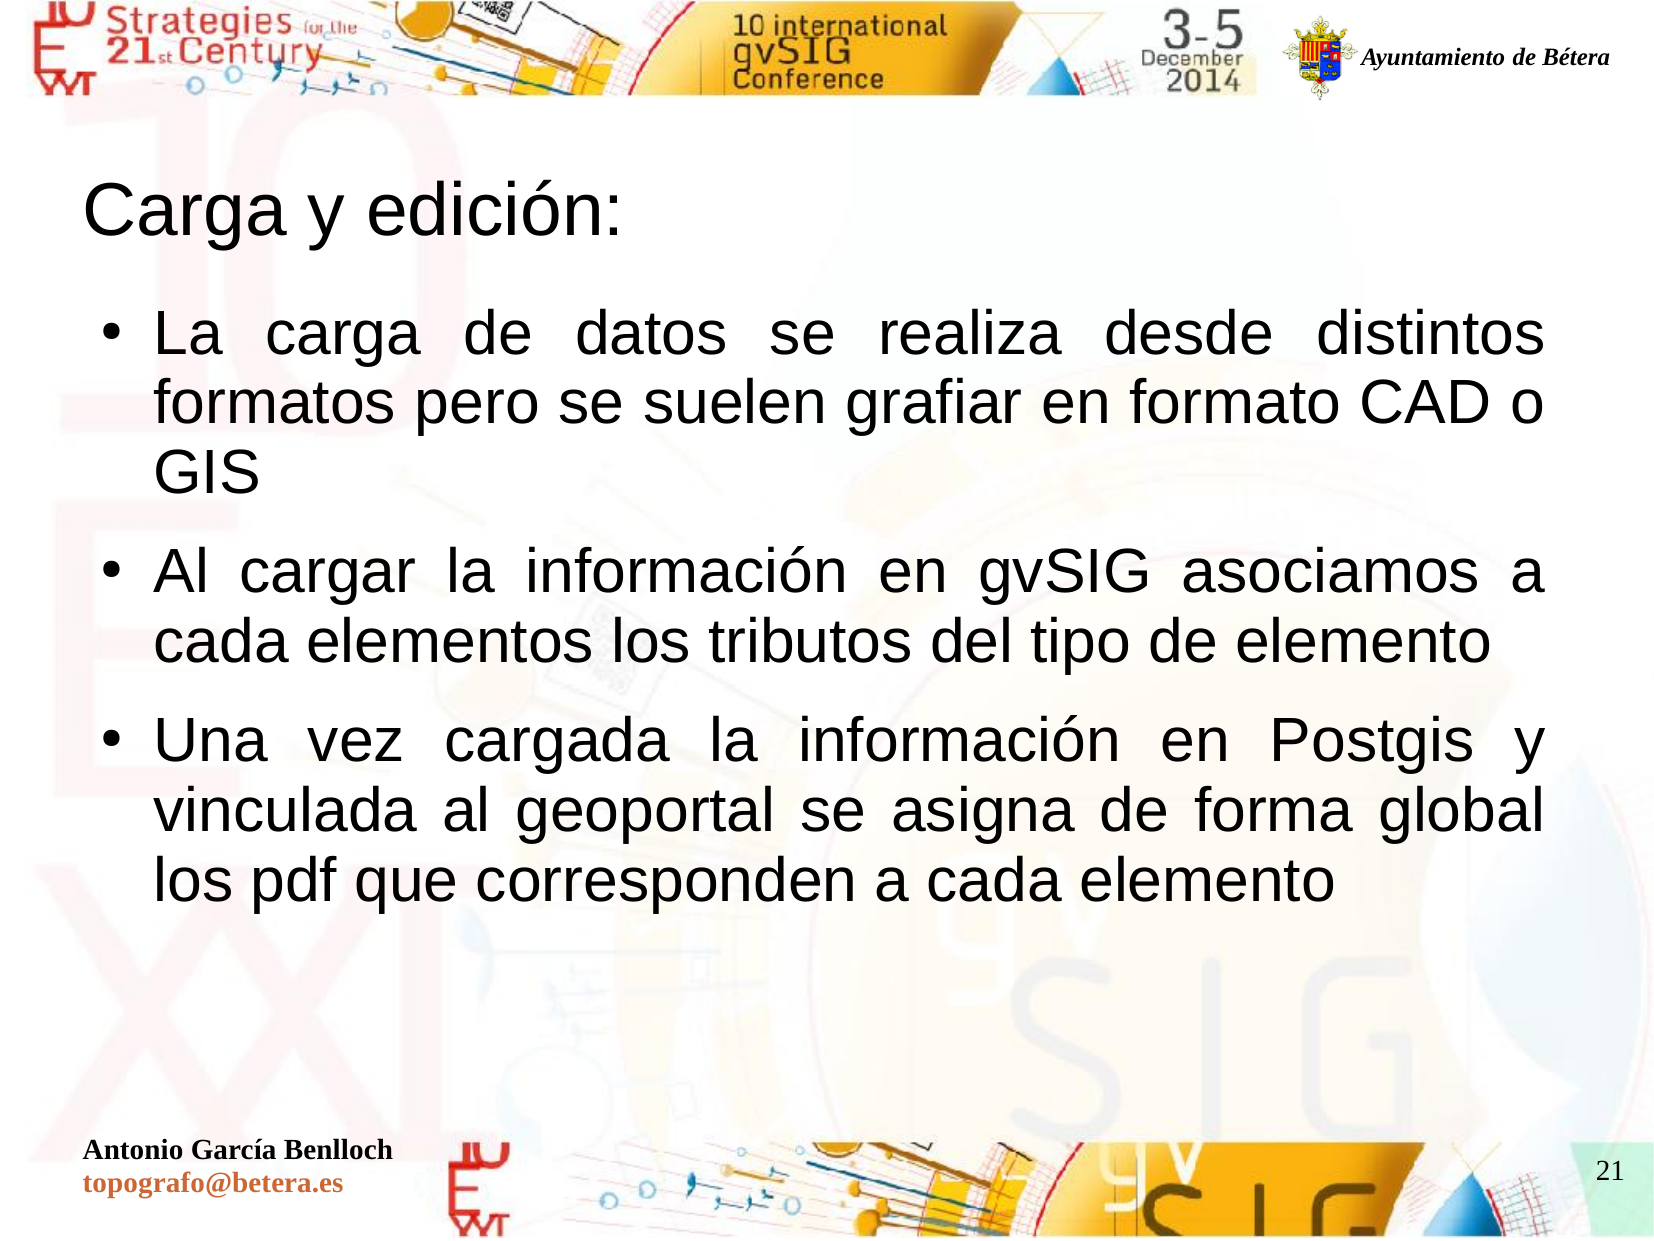

# Carga y edición:
La carga de datos se realiza desde distintos formatos pero se suelen grafiar en formato CAD o GIS
Al cargar la información en gvSIG asociamos a cada elementos los tributos del tipo de elemento
Una vez cargada la información en Postgis y vinculada al geoportal se asigna de forma global los pdf que corresponden a cada elemento
21